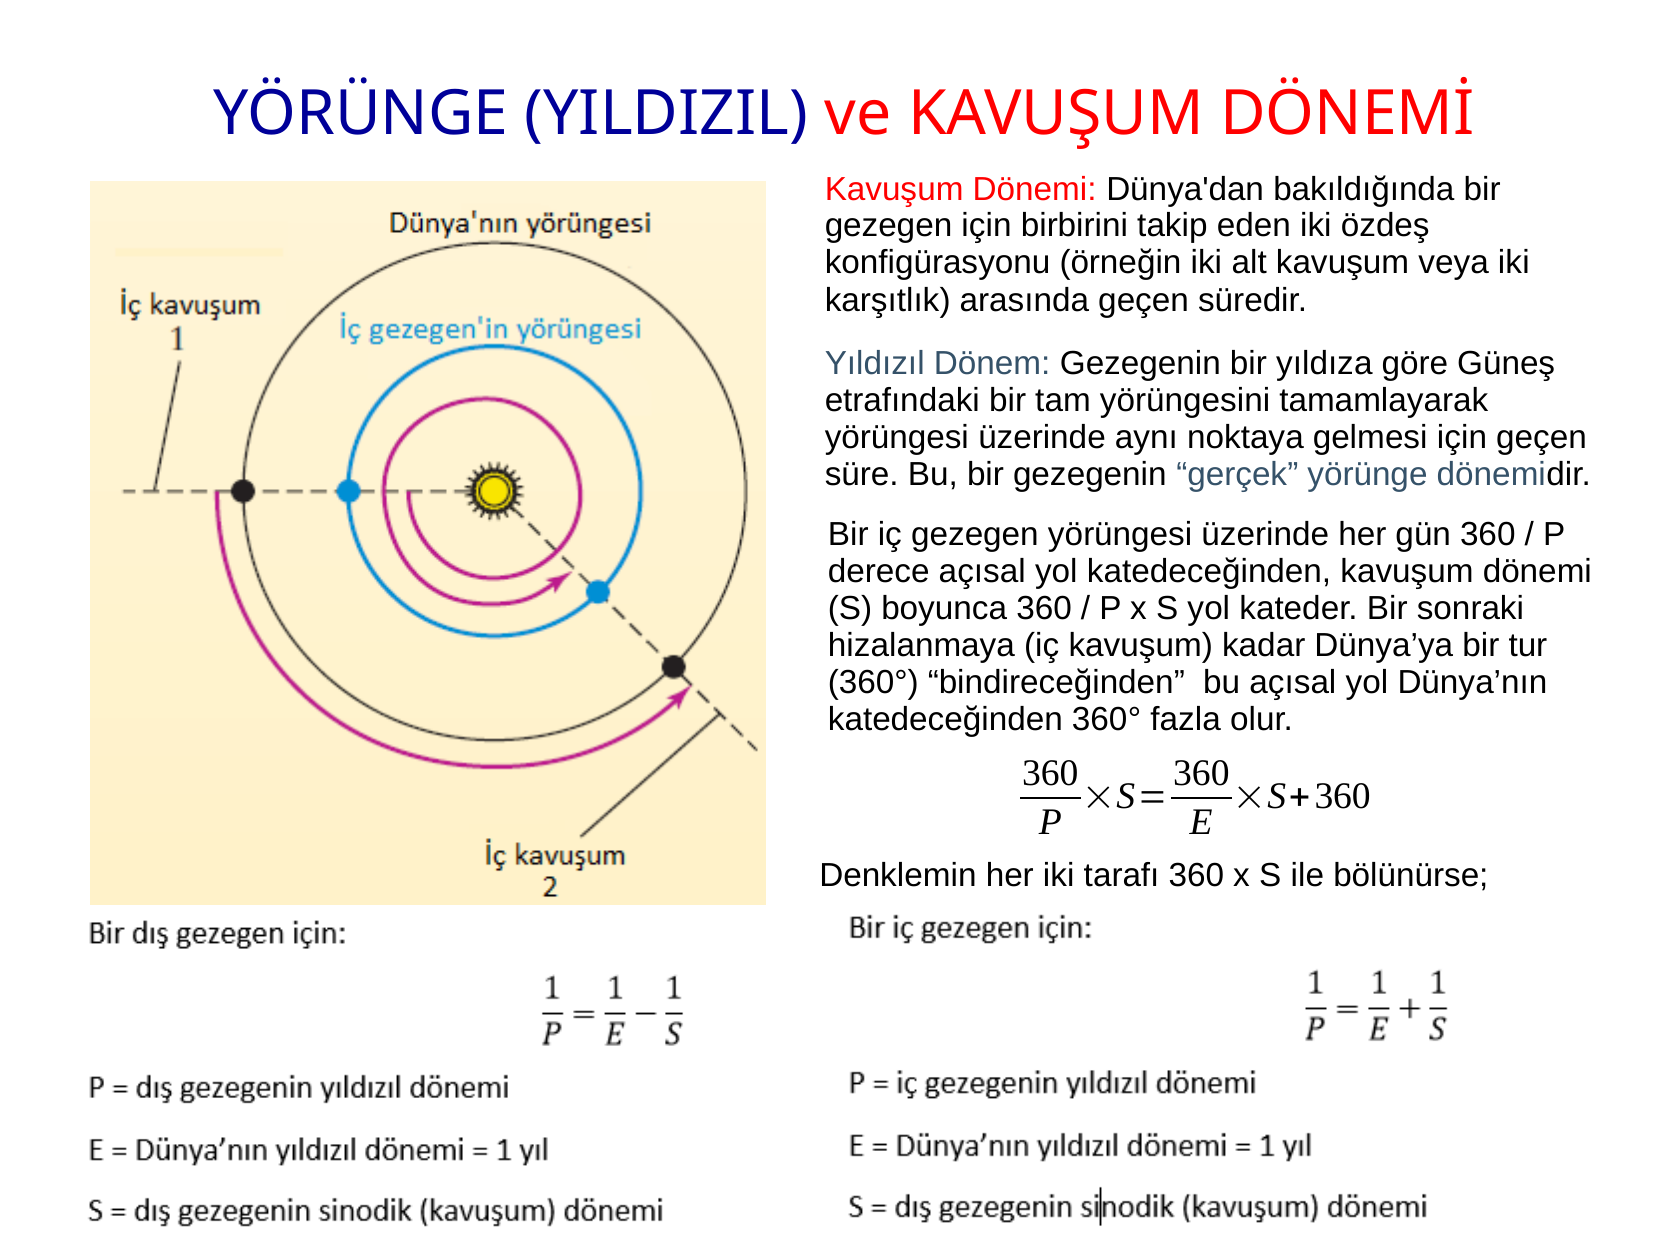

# YÖRÜNGE (YILDIZIL) ve KAVUŞUM DÖNEMİ
Kavuşum Dönemi: Dünya'dan bakıldığında bir gezegen için birbirini takip eden iki özdeş konfigürasyonu (örneğin iki alt kavuşum veya iki karşıtlık) arasında geçen süredir.
Yıldızıl Dönem: Gezegenin bir yıldıza göre Güneş etrafındaki bir tam yörüngesini tamamlayarak yörüngesi üzerinde aynı noktaya gelmesi için geçen süre. Bu, bir gezegenin “gerçek” yörünge dönemidir.
Bir iç gezegen yörüngesi üzerinde her gün 360 / P derece açısal yol katedeceğinden, kavuşum dönemi (S) boyunca 360 / P x S yol kateder. Bir sonraki hizalanmaya (iç kavuşum) kadar Dünya’ya bir tur (360°) “bindireceğinden” bu açısal yol Dünya’nın katedeceğinden 360° fazla olur.
Denklemin her iki tarafı 360 x S ile bölünürse;